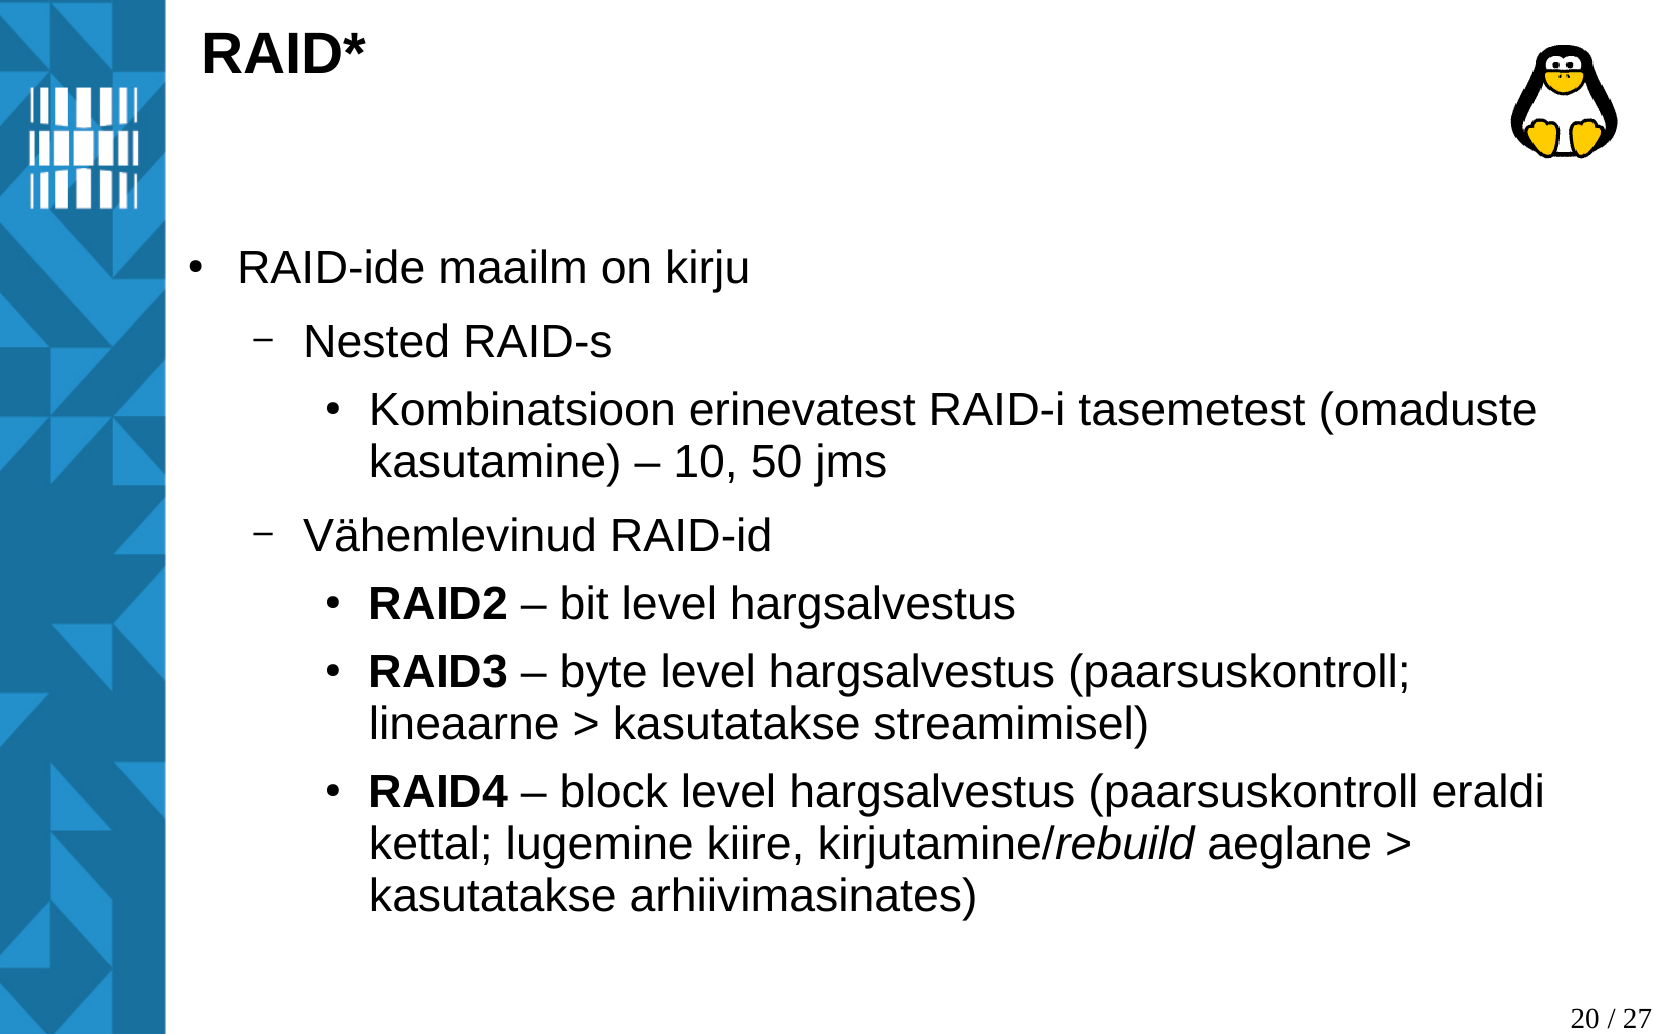

# RAID*
RAID-ide maailm on kirju
Nested RAID-s
Kombinatsioon erinevatest RAID-i tasemetest (omaduste kasutamine) – 10, 50 jms
Vähemlevinud RAID-id
RAID2 – bit level hargsalvestus
RAID3 – byte level hargsalvestus (paarsuskontroll; lineaarne > kasutatakse streamimisel)
RAID4 – block level hargsalvestus (paarsuskontroll eraldi kettal; lugemine kiire, kirjutamine/rebuild aeglane > kasutatakse arhiivimasinates)